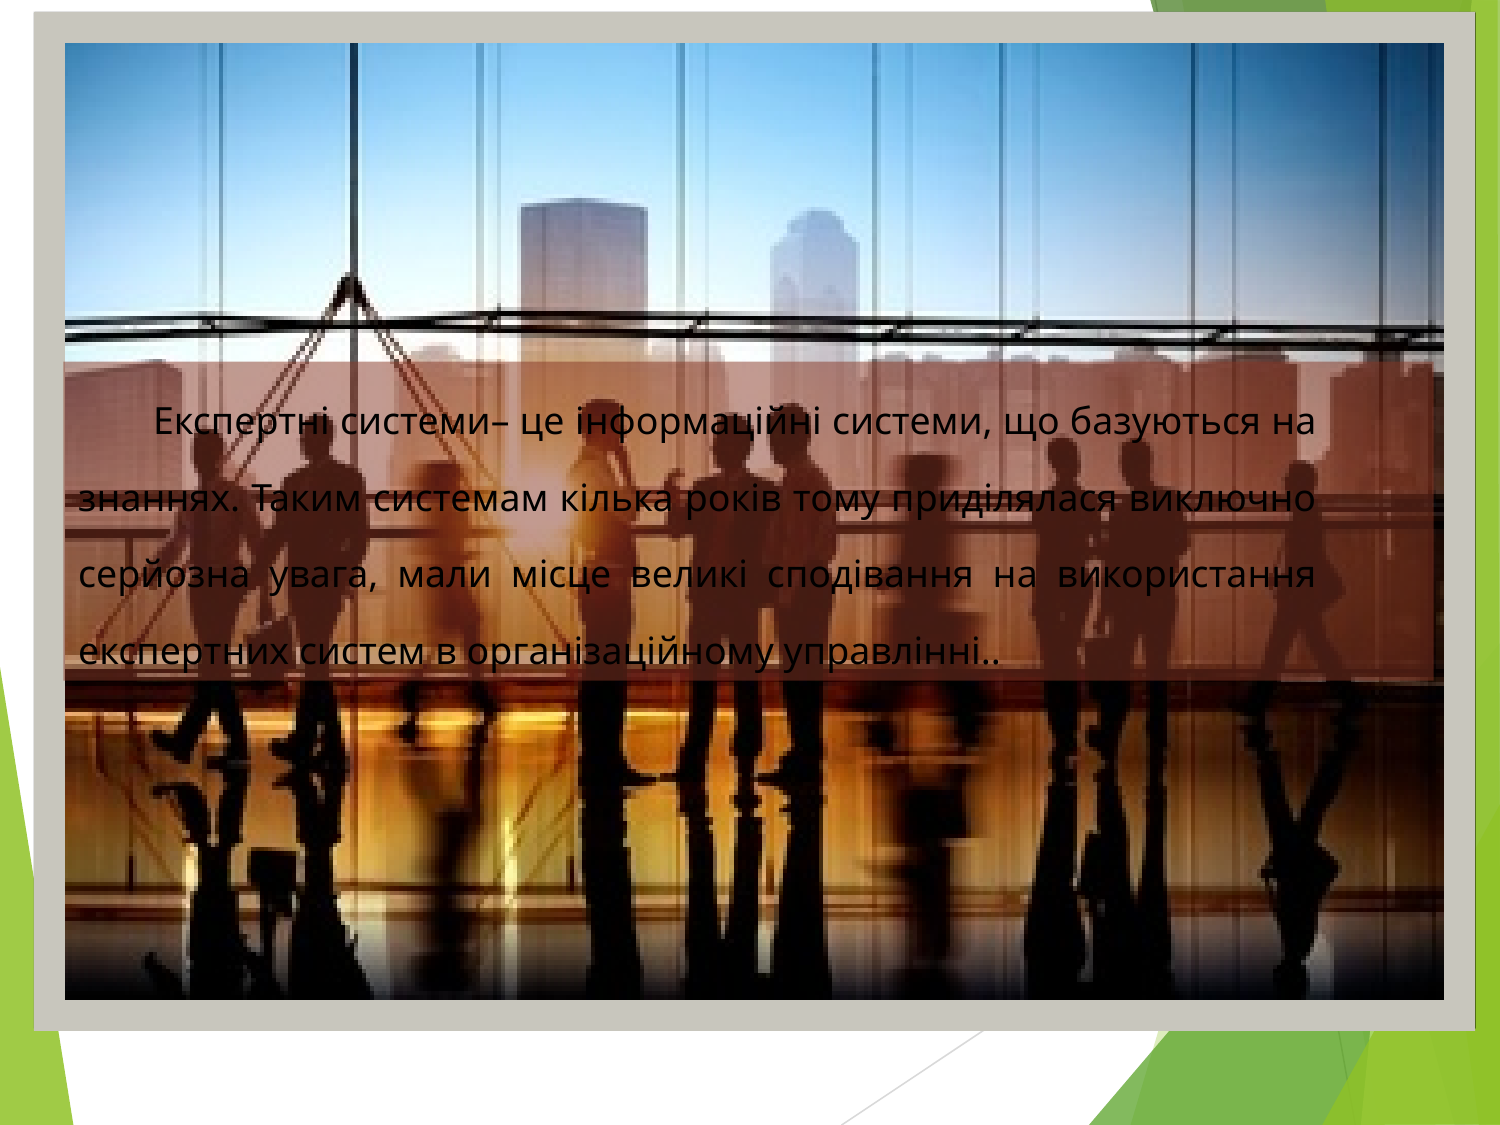

Експертні системи– це інформаційні системи, що базуються на знаннях. Таким системам кілька років тому приділялася виключно серйозна увага, мали місце великі сподівання на використання експертних систем в організаційному управлінні..